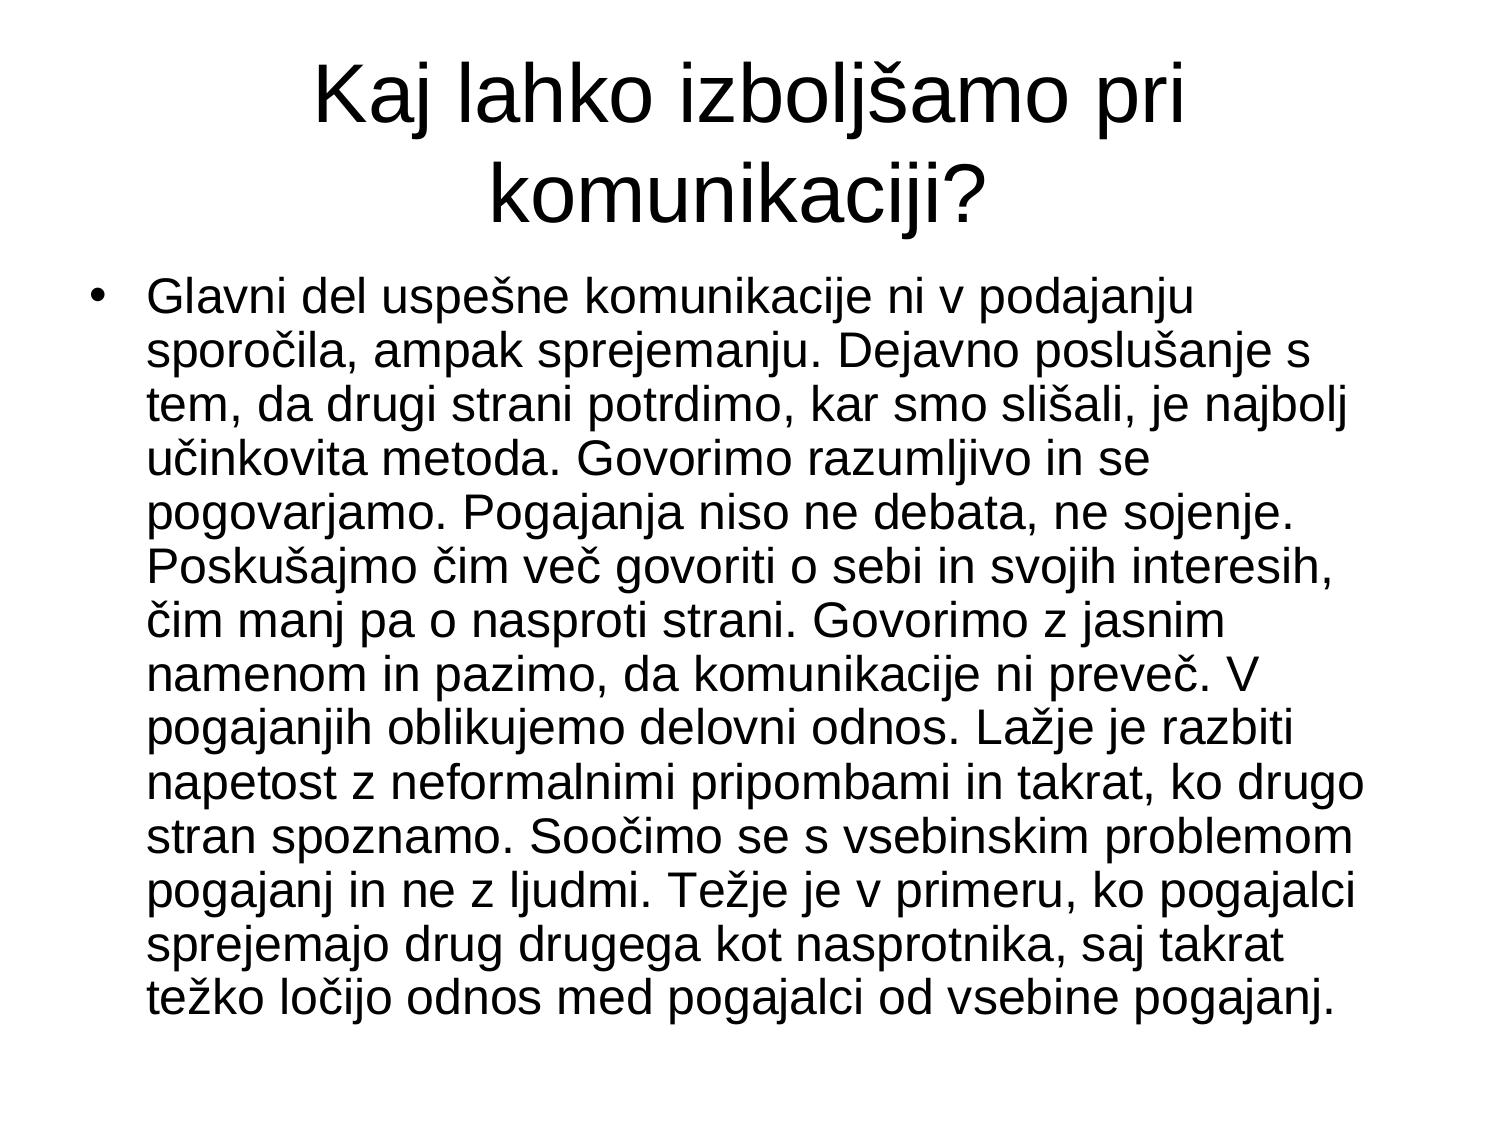

# Kaj lahko izboljšamo pri komunikaciji?
Glavni del uspešne komunikacije ni v podajanju sporočila, ampak sprejemanju. Dejavno poslušanje s tem, da drugi strani potrdimo, kar smo slišali, je najbolj učinkovita metoda. Govorimo razumljivo in se pogovarjamo. Pogajanja niso ne debata, ne sojenje. Poskušajmo čim več govoriti o sebi in svojih interesih, čim manj pa o nasproti strani. Govorimo z jasnim namenom in pazimo, da komunikacije ni preveč. V pogajanjih oblikujemo delovni odnos. Lažje je razbiti napetost z neformalnimi pripombami in takrat, ko drugo stran spoznamo. Soočimo se s vsebinskim problemom pogajanj in ne z ljudmi. Težje je v primeru, ko pogajalci sprejemajo drug drugega kot nasprotnika, saj takrat težko ločijo odnos med pogajalci od vsebine pogajanj.